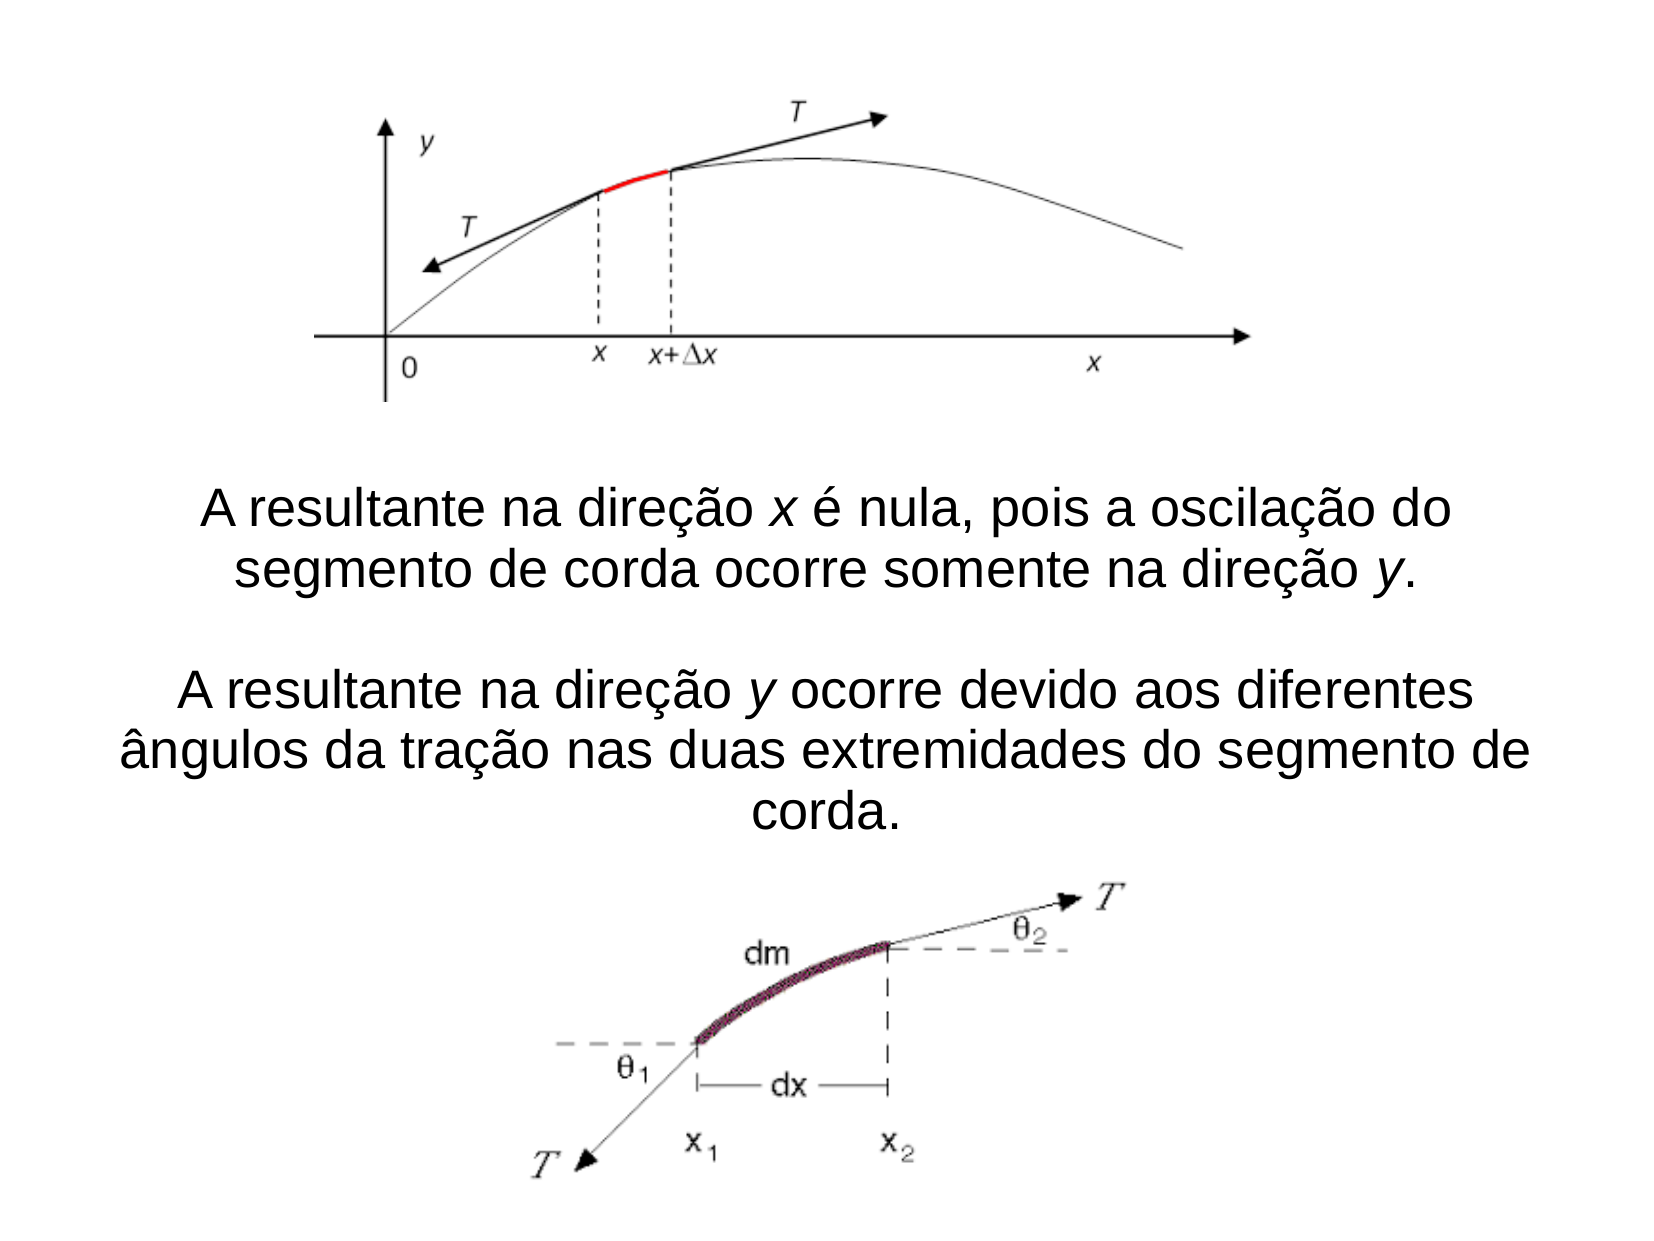

# A resultante na direção x é nula, pois a oscilação do segmento de corda ocorre somente na direção y.
A resultante na direção y ocorre devido aos diferentes ângulos da tração nas duas extremidades do segmento de corda.